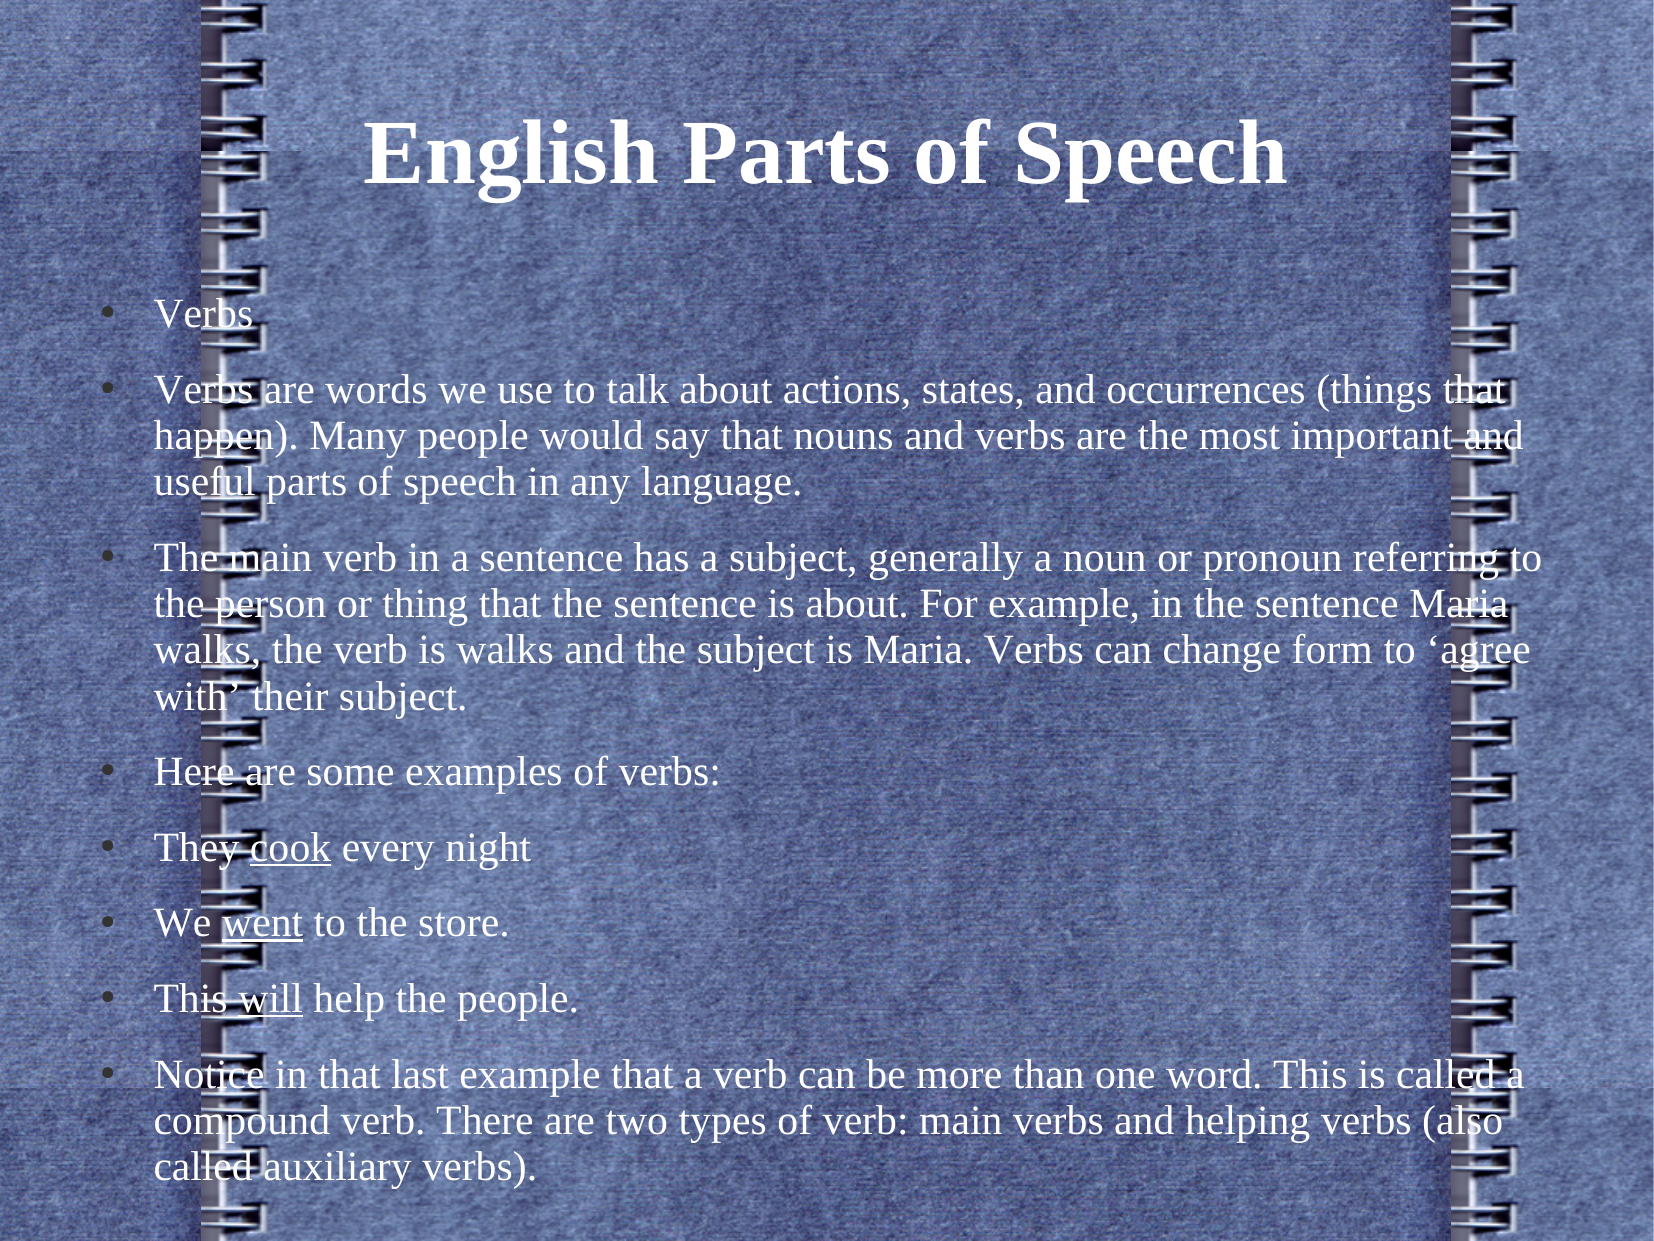

# English Parts of Speech
Verbs
Verbs are words we use to talk about actions, states, and occurrences (things that happen). Many people would say that nouns and verbs are the most important and useful parts of speech in any language.
The main verb in a sentence has a subject, generally a noun or pronoun referring to the person or thing that the sentence is about. For example, in the sentence Maria walks, the verb is walks and the subject is Maria. Verbs can change form to ‘agree with’ their subject.
Here are some examples of verbs:
They cook every night
We went to the store.
This will help the people.
Notice in that last example that a verb can be more than one word. This is called a compound verb. There are two types of verb: main verbs and helping verbs (also called auxiliary verbs).